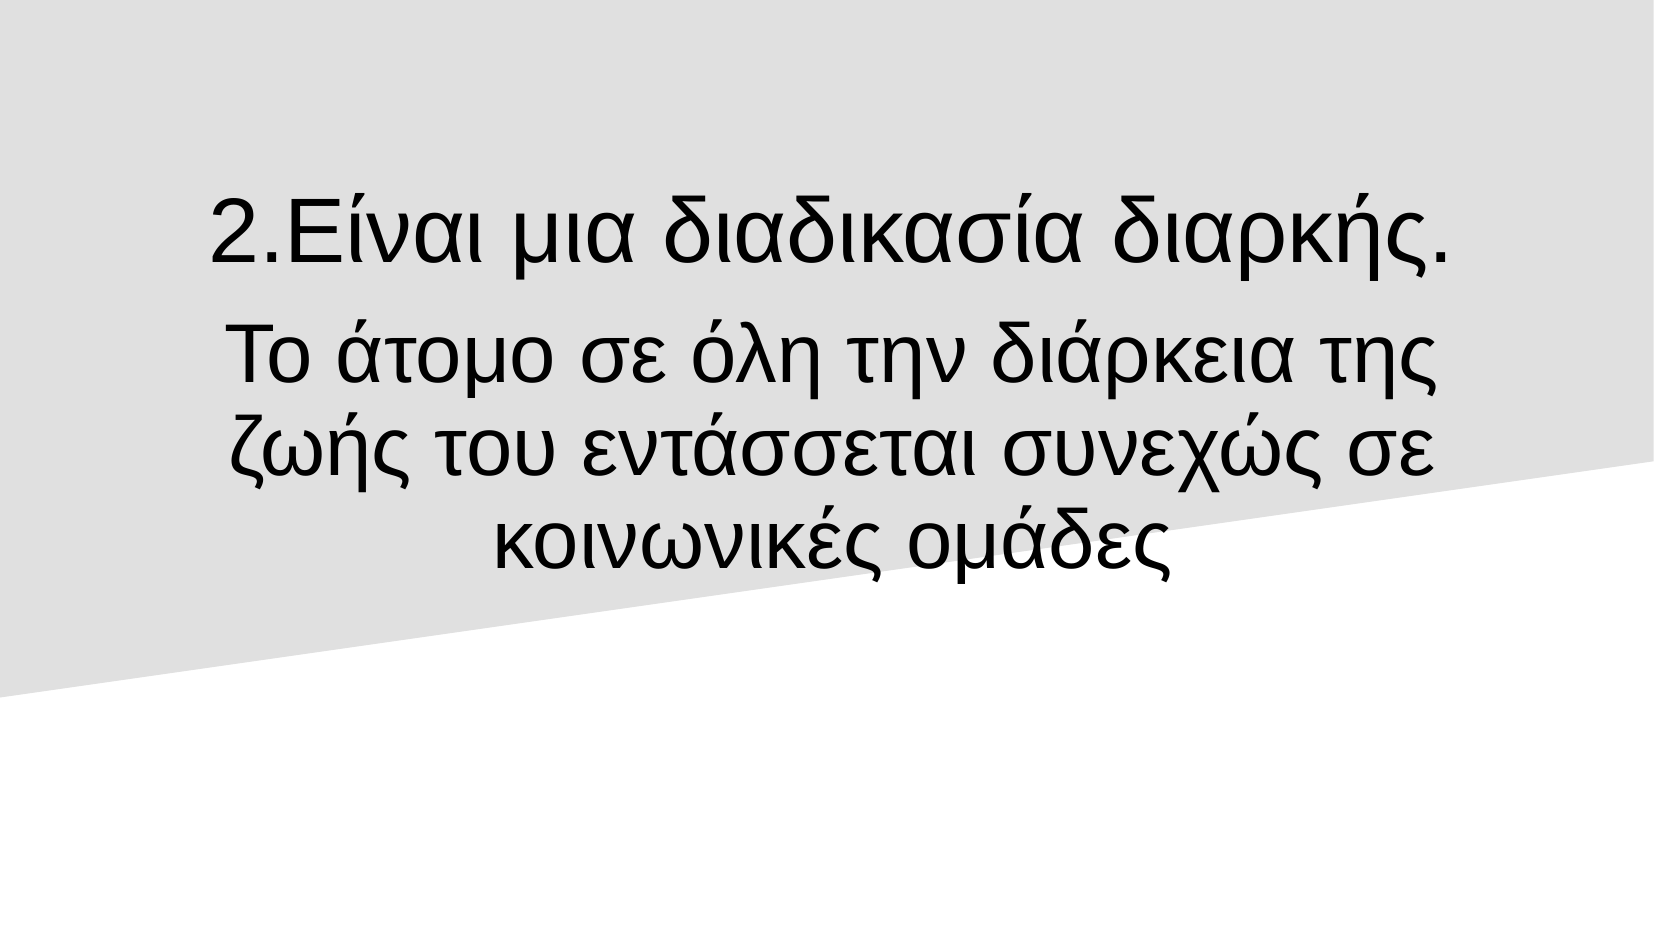

#
2.Είναι μια διαδικασία διαρκής.
Το άτομο σε όλη την διάρκεια της ζωής του εντάσσεται συνεχώς σε κοινωνικές ομάδες